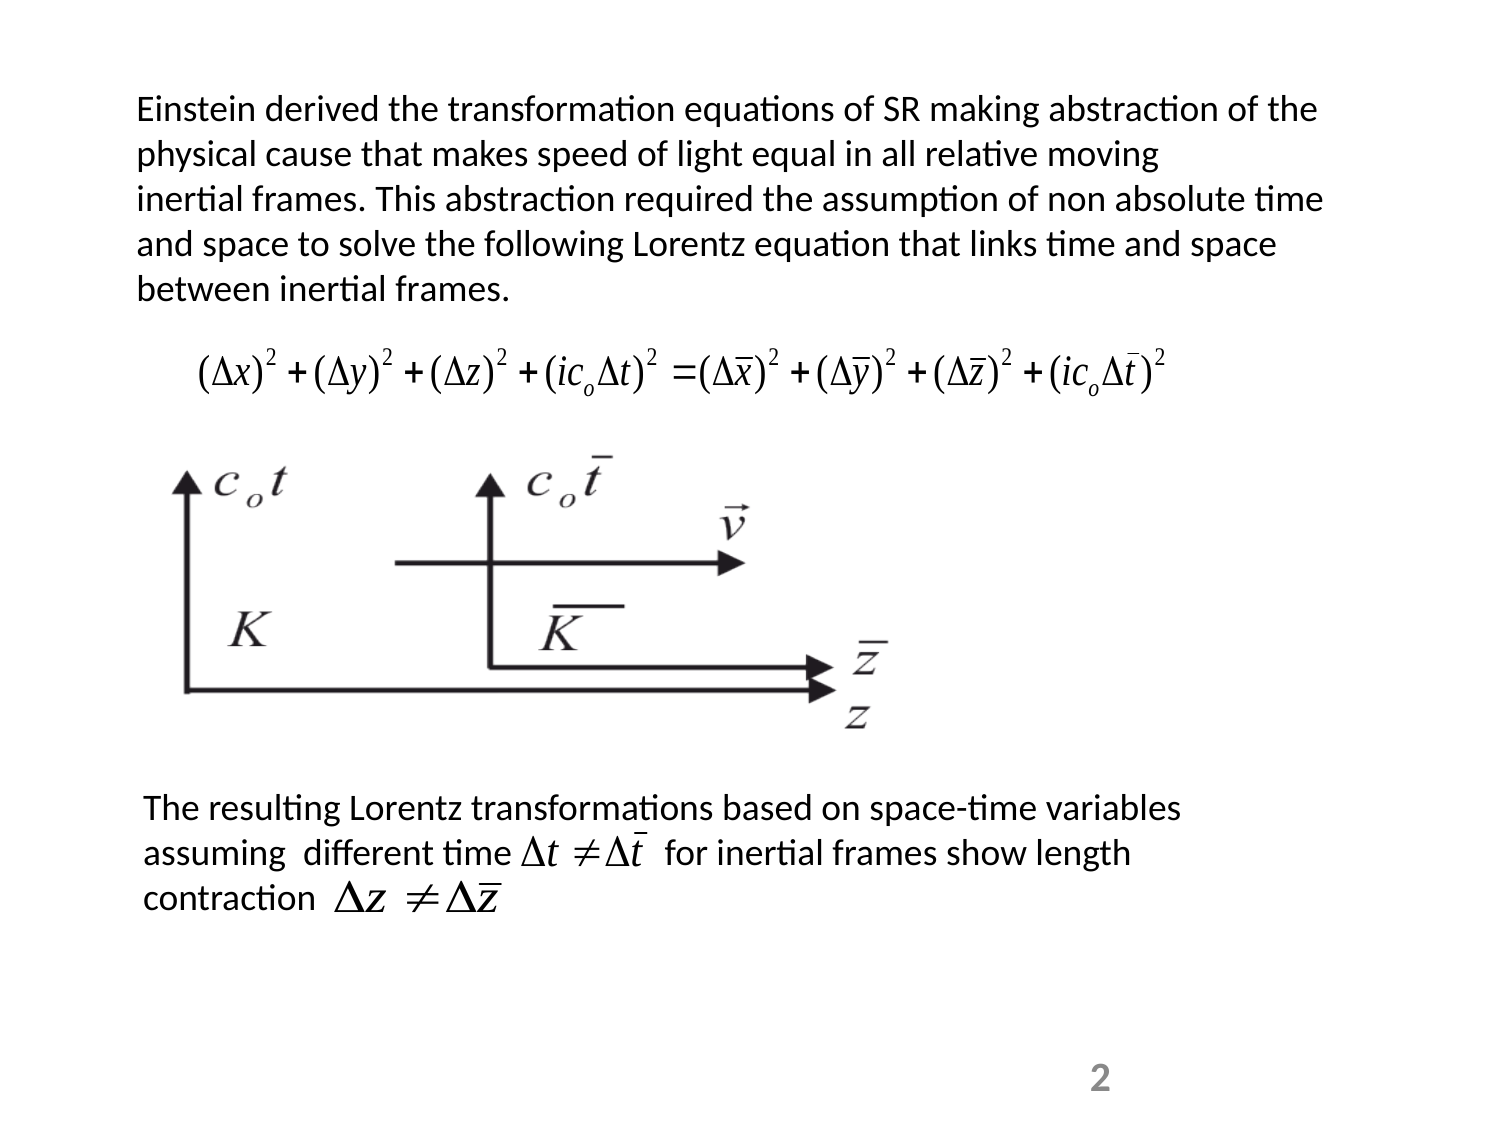

Einstein derived the transformation equations of SR making abstraction of the
physical cause that makes speed of light equal in all relative moving
inertial frames. This abstraction required the assumption of non absolute time
and space to solve the following Lorentz equation that links time and space
between inertial frames.
The resulting Lorentz transformations based on space-time variables
assuming different time for inertial frames show length
contraction